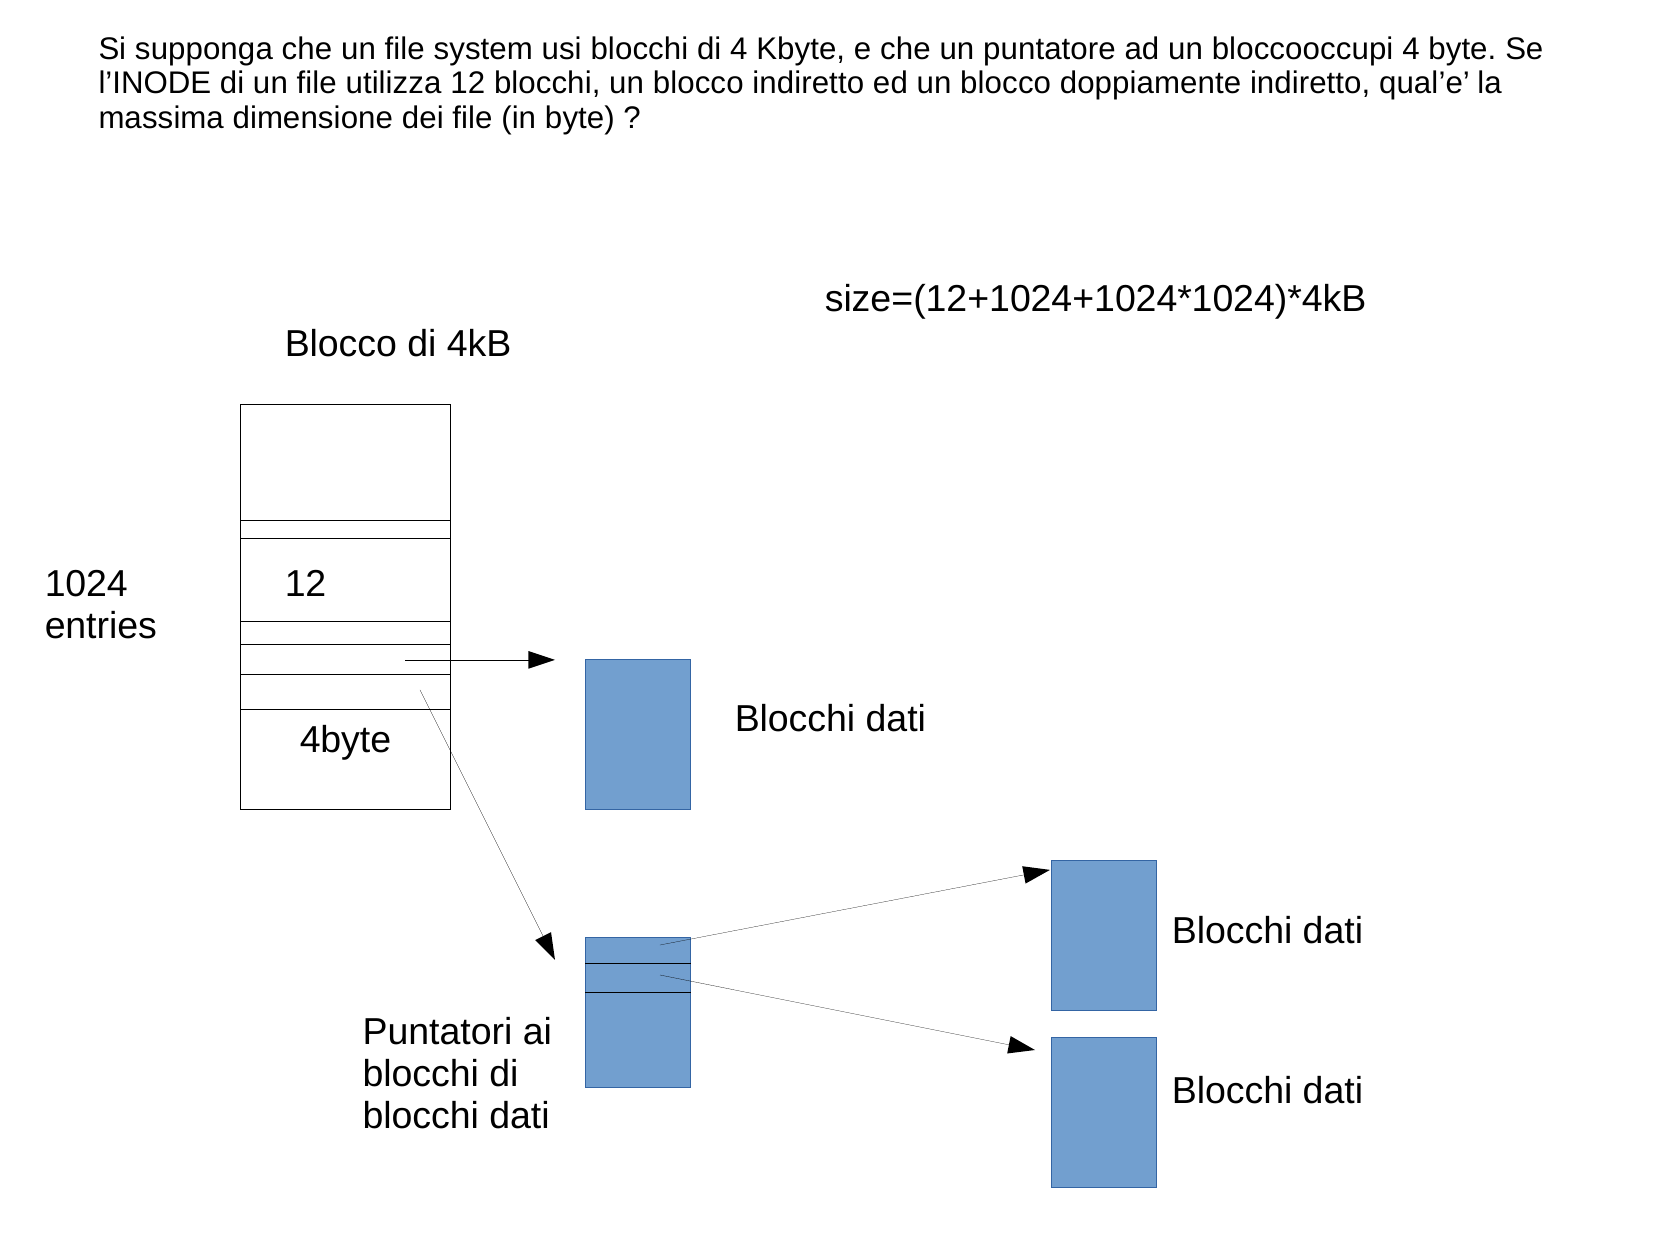

Si supponga che un file system usi blocchi di 4 Kbyte, e che un puntatore ad un bloccooccupi 4 byte. Se l’INODE di un file utilizza 12 blocchi, un blocco indiretto ed un blocco doppiamente indiretto, qual’e’ la massima dimensione dei file (in byte) ?
size=(12+1024+1024*1024)*4kB
Blocco di 4kB
1024
entries
12
Blocchi dati
4byte
Blocchi dati
Puntatori ai blocchi di blocchi dati
Blocchi dati